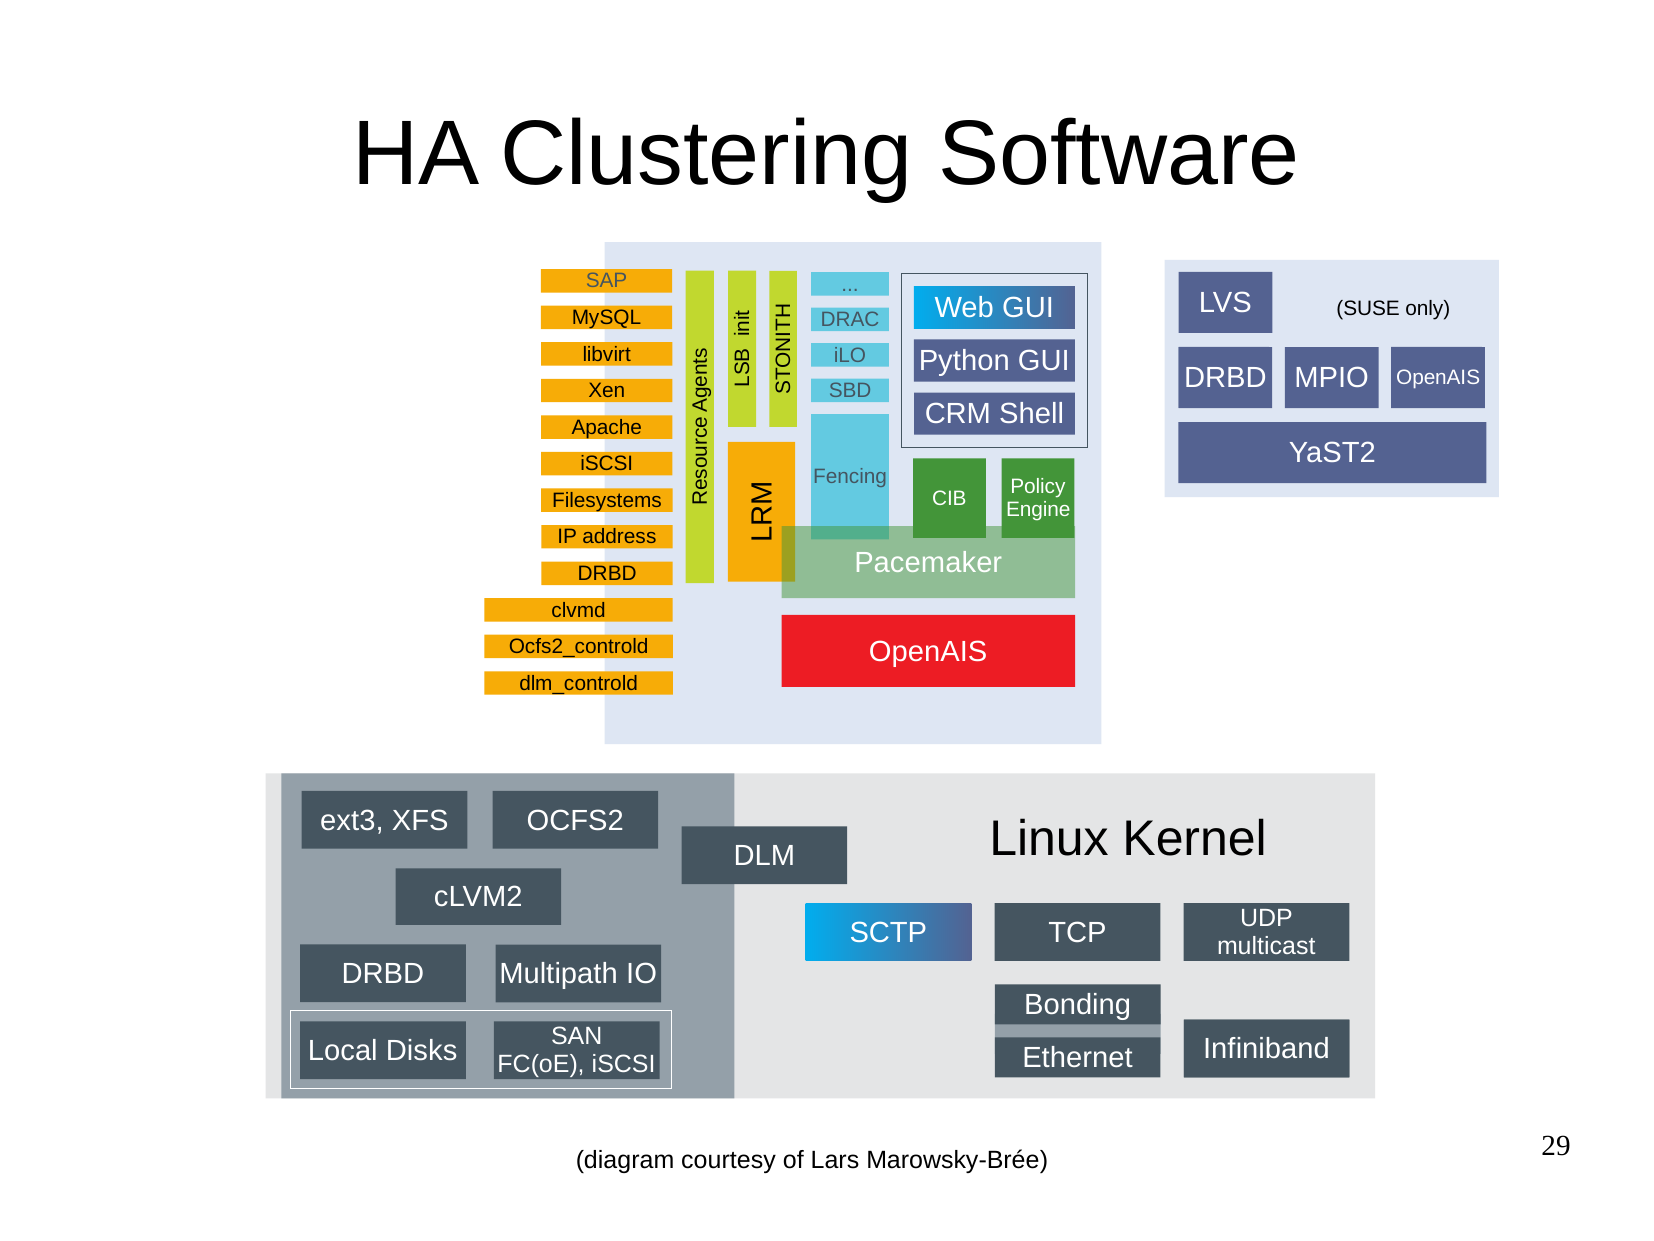

# HA Clustering Software
SAP
LVS
...
Web GUI
(SUSE only)
MySQL
DRAC
LSB init
STONITH
Python GUI
libvirt
iLO
c
c
DRBD
OpenAIS
MPIO
SBD
Xen
CRM Shell
Resource Agents
Fencing
Apache
YaST2
iSCSI
CIB
Policy
Engine
LRM
Filesystems
IP address
Pacemaker
DRBD
clvmd
OpenAIS
Ocfs2_controld
dlm_controld
ext3, XFS
OCFS2
Linux Kernel
DLM
cLVM2
SCTP
TCP
UDP
multicast
DRBD
Multipath IO
Bonding
UDP
multicast
Infiniband
Local Disks
SAN
FC(oE), iSCSI
Ethernet
29
(diagram courtesy of Lars Marowsky-Brée)